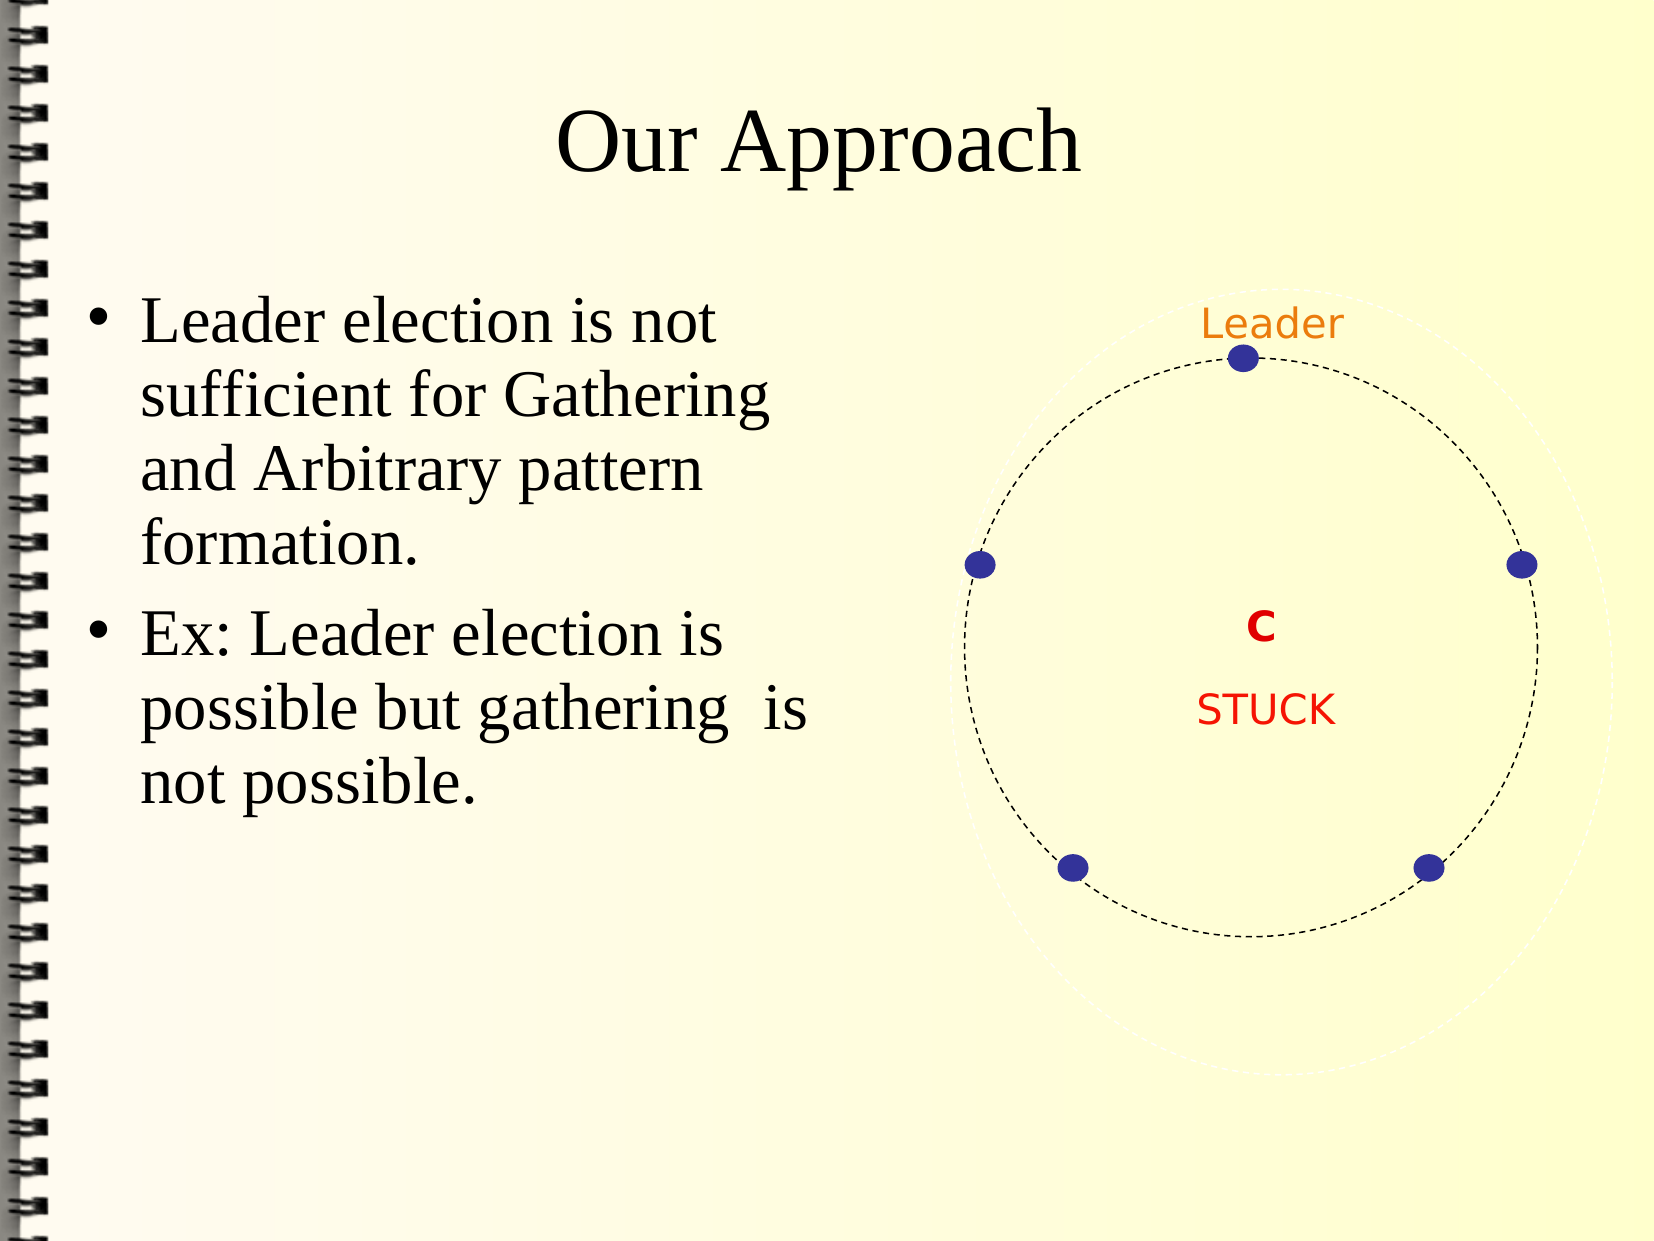

# Our Approach
Leader election is not sufficient for Gathering and Arbitrary pattern formation.
Ex: Leader election is possible but gathering is not possible.
Leader
C
STUCK